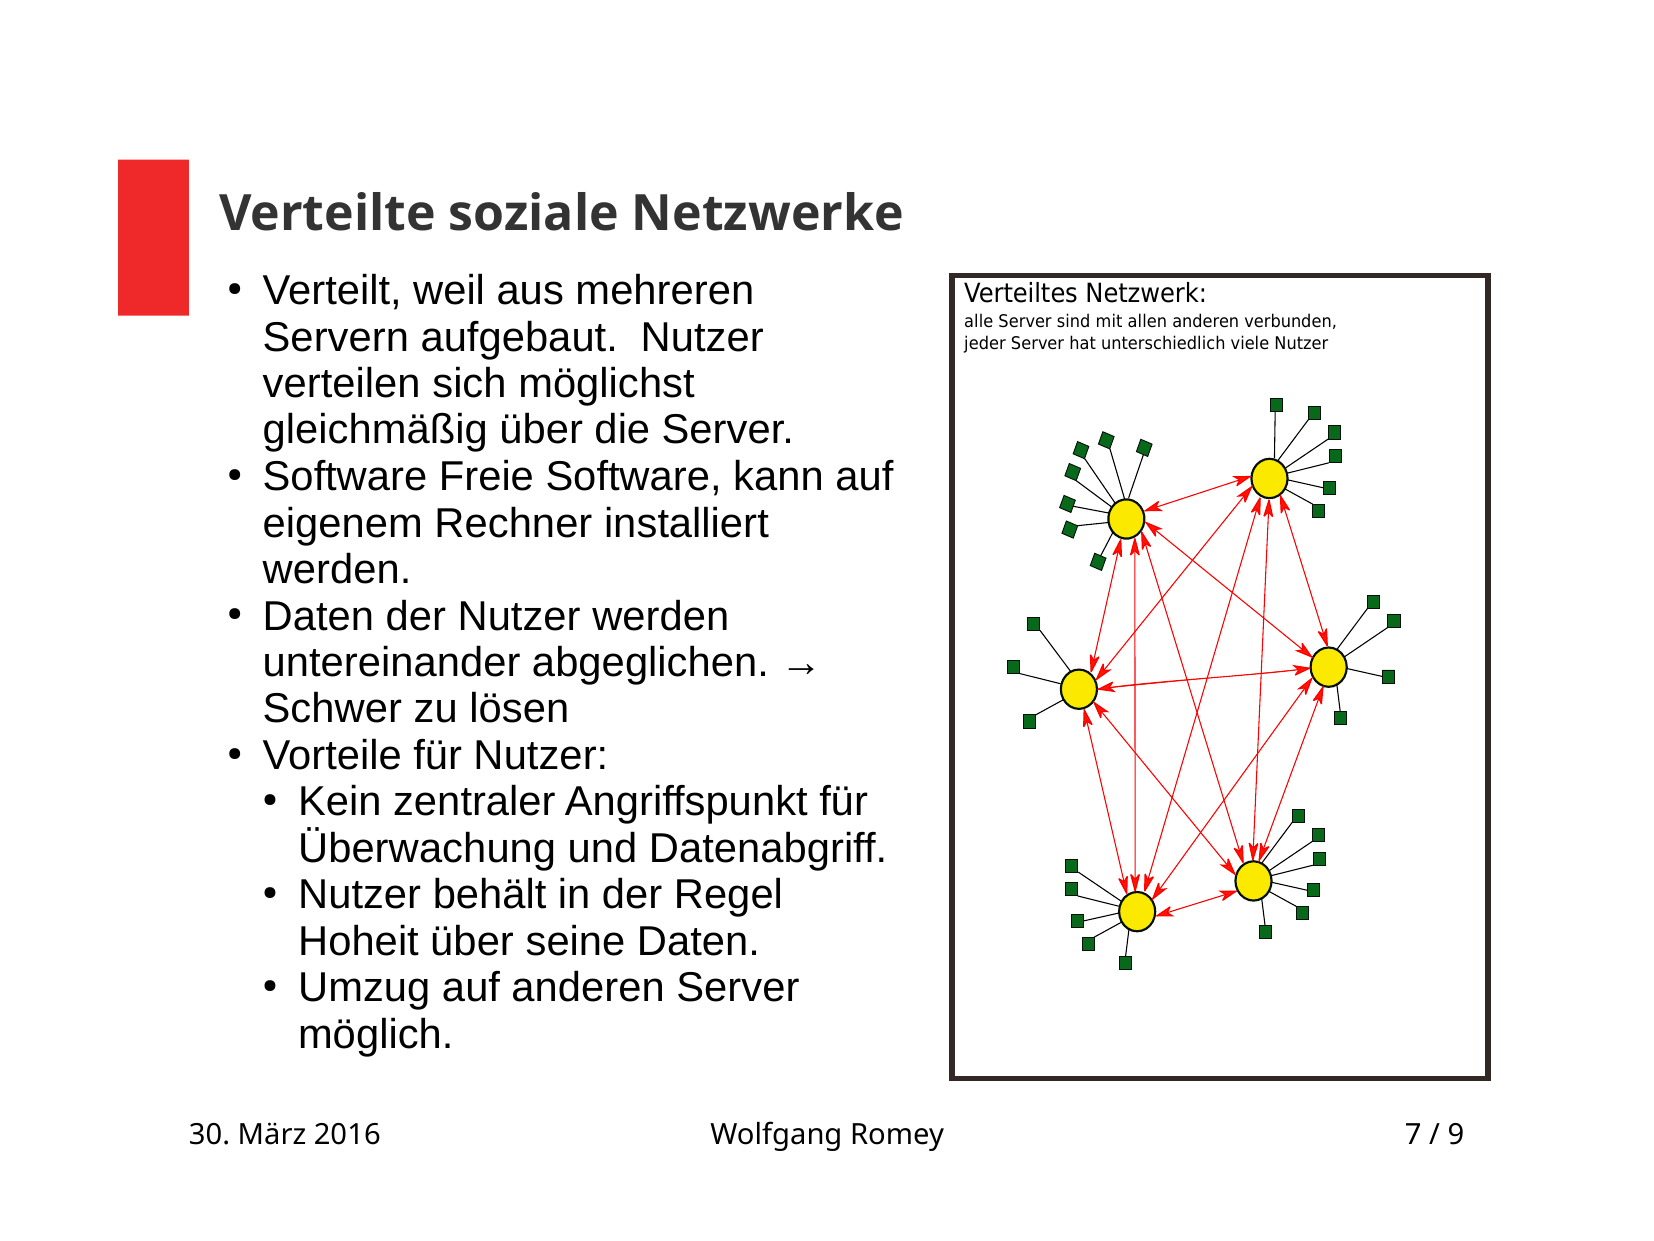

# Verteilte soziale Netzwerke
Verteilt, weil aus mehreren Servern aufgebaut. Nutzer verteilen sich möglichst gleichmäßig über die Server.
Software Freie Software, kann auf eigenem Rechner installiert werden.
Daten der Nutzer werden untereinander abgeglichen. → Schwer zu lösen
Vorteile für Nutzer:
Kein zentraler Angriffspunkt für Überwachung und Datenabgriff.
Nutzer behält in der Regel Hoheit über seine Daten.
Umzug auf anderen Server möglich.
30. März 2016
Wolfgang Romey
7